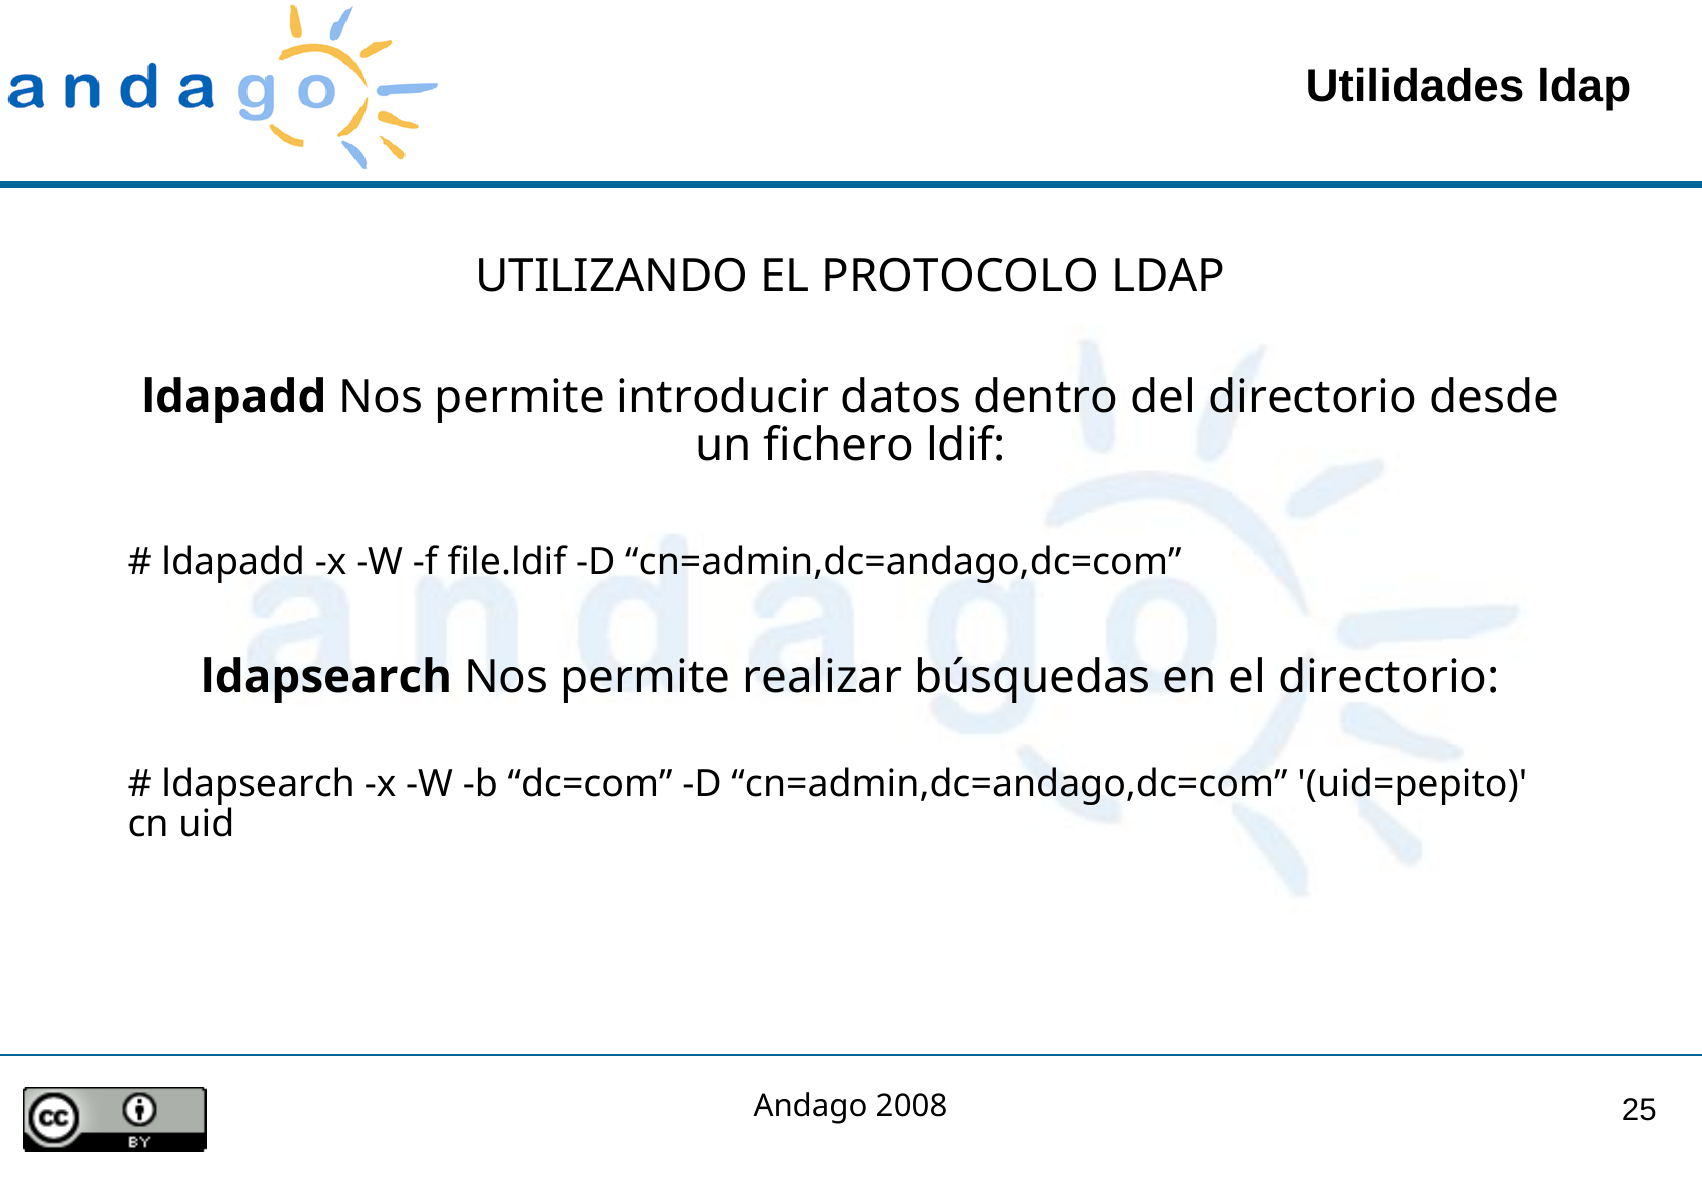

# Utilidades ldap
UTILIZANDO EL PROTOCOLO LDAP
ldapadd Nos permite introducir datos dentro del directorio desde un fichero ldif:
# ldapadd -x -W -f file.ldif -D “cn=admin,dc=andago,dc=com”
ldapsearch Nos permite realizar búsquedas en el directorio:
# ldapsearch -x -W -b “dc=com” -D “cn=admin,dc=andago,dc=com” '(uid=pepito)' cn uid